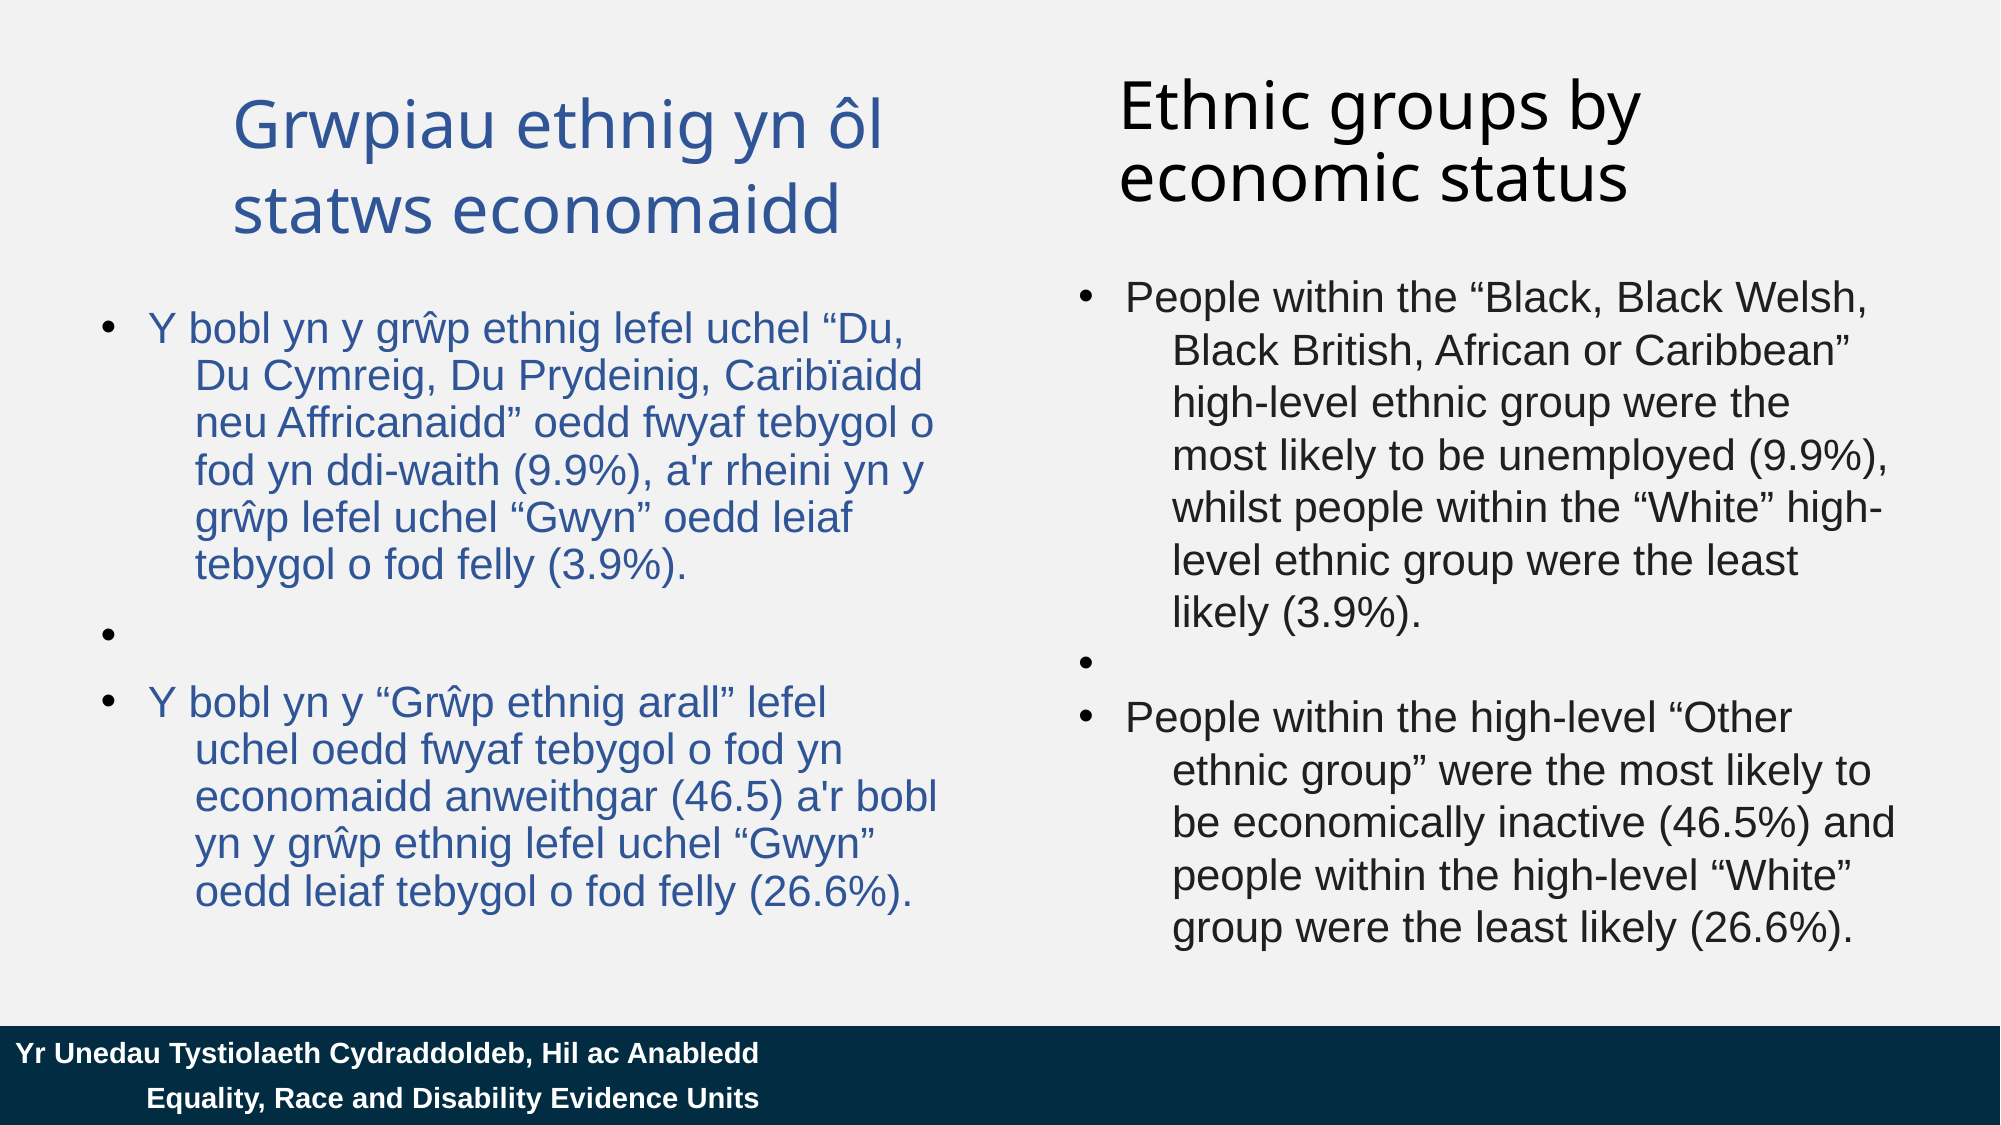

# Ethnic groups by economic status
Grwpiau ethnig yn ôl statws economaidd
People within the “Black, Black Welsh, Black British, African or Caribbean” high-level ethnic group were the most likely to be unemployed (9.9%), whilst people within the “White” high-level ethnic group were the least likely (3.9%).
People within the high-level “Other ethnic group” were the most likely to be economically inactive (46.5%) and people within the high-level “White” group were the least likely (26.6%).
Y bobl yn y grŵp ethnig lefel uchel “Du, Du Cymreig, Du Prydeinig, Caribïaidd neu Affricanaidd” oedd fwyaf tebygol o fod yn ddi-waith (9.9%), a'r rheini yn y grŵp lefel uchel “Gwyn” oedd leiaf tebygol o fod felly (3.9%).
Y bobl yn y “Grŵp ethnig arall” lefel uchel oedd fwyaf tebygol o fod yn economaidd anweithgar (46.5) a'r bobl yn y grŵp ethnig lefel uchel “Gwyn” oedd leiaf tebygol o fod felly (26.6%).
Yr Unedau Tystiolaeth Cydraddoldeb, Hil ac Anabledd
Equality, Race and Disability Evidence Units